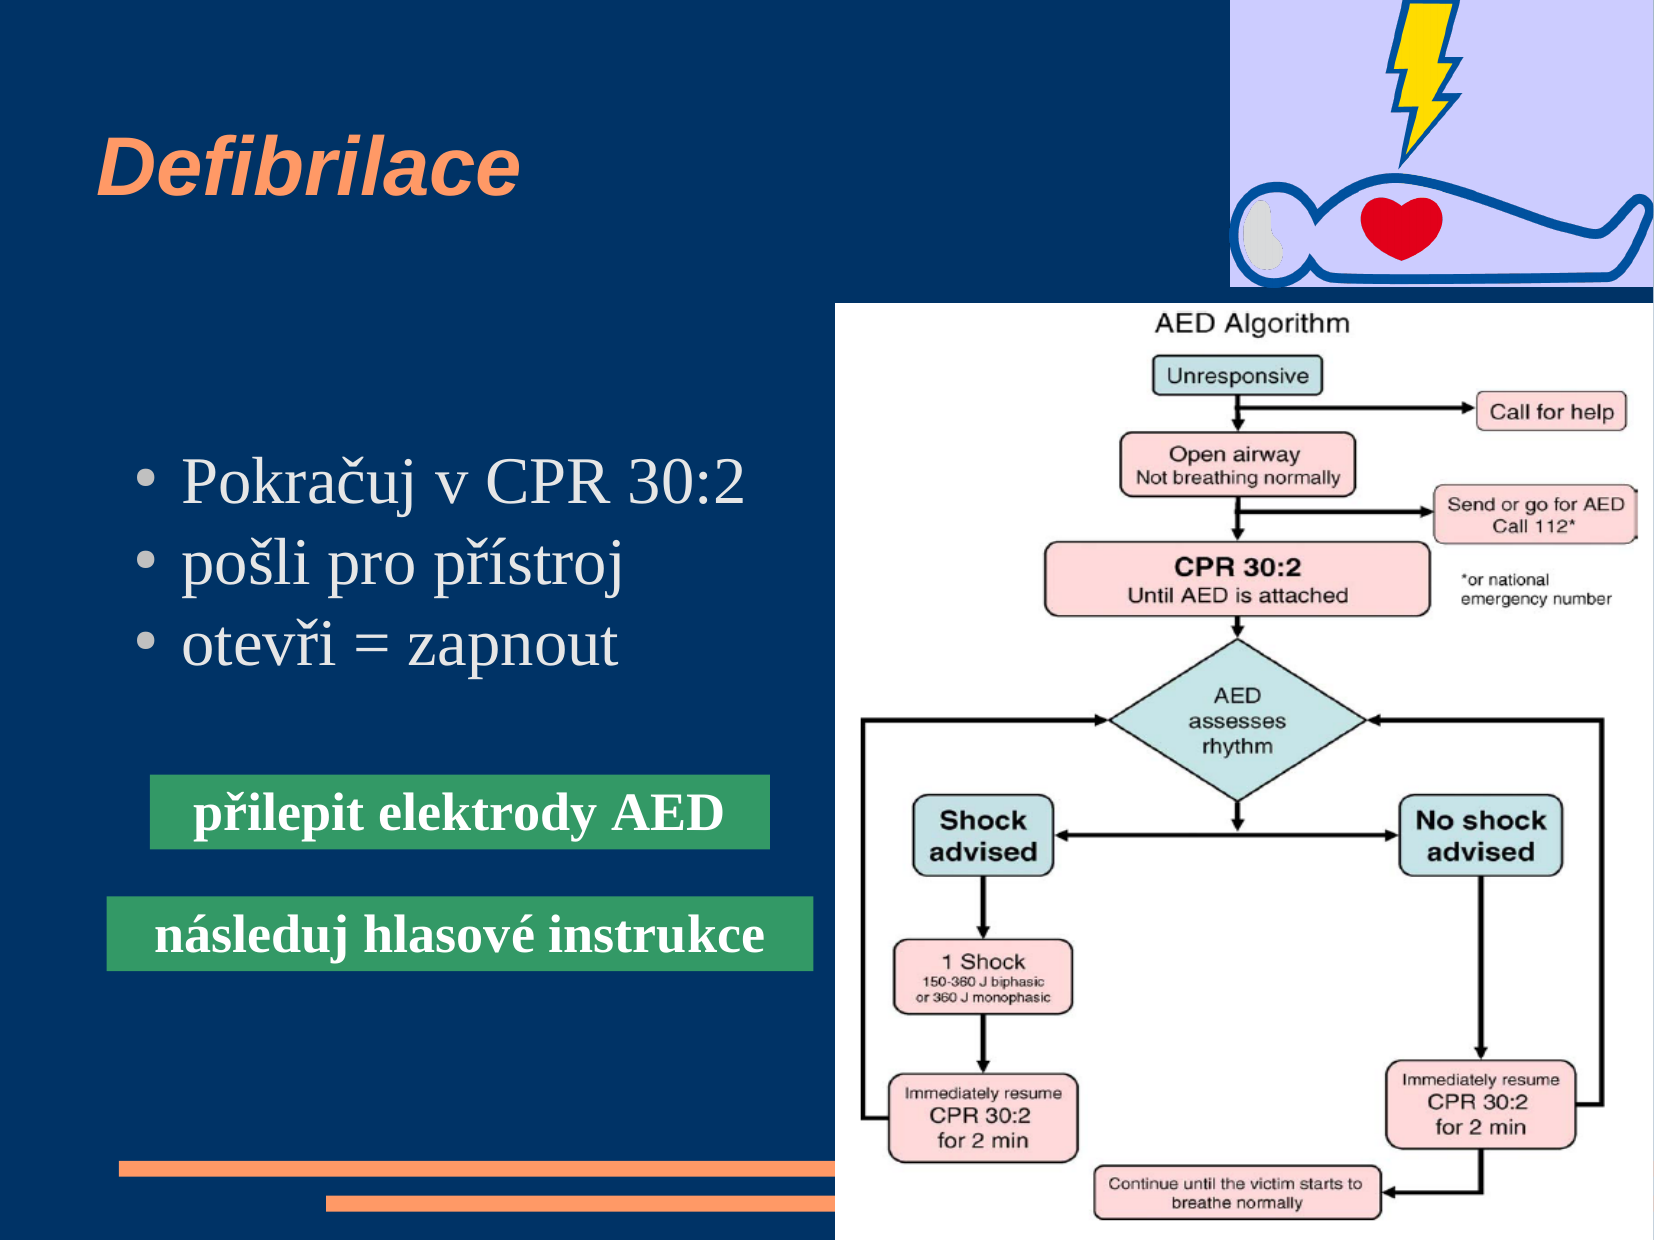

# Defibrilace
Pokračuj v CPR 30:2
pošli pro přístroj
otevři = zapnout
přilepit elektrody AED
následuj hlasové instrukce